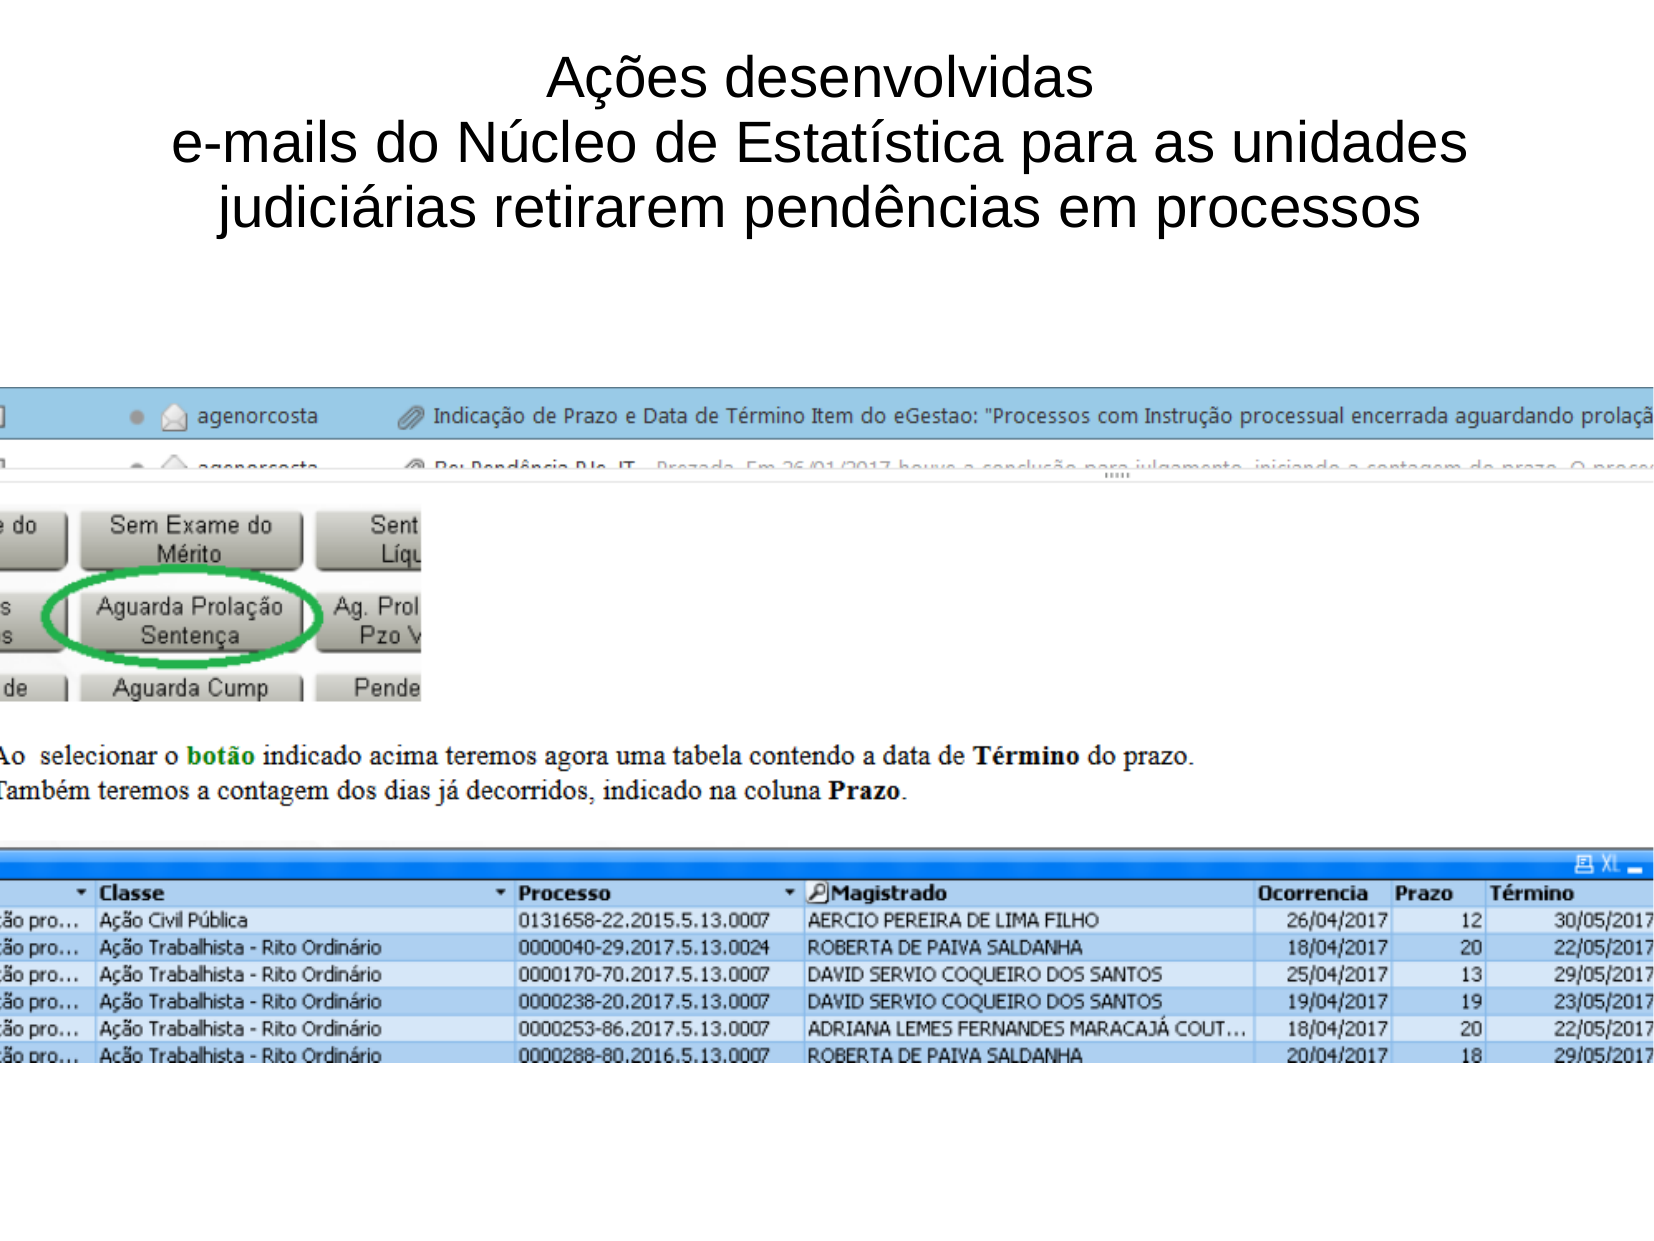

Ações desenvolvidas
e-mails do Núcleo de Estatística para as unidades judiciárias retirarem pendências em processos
#